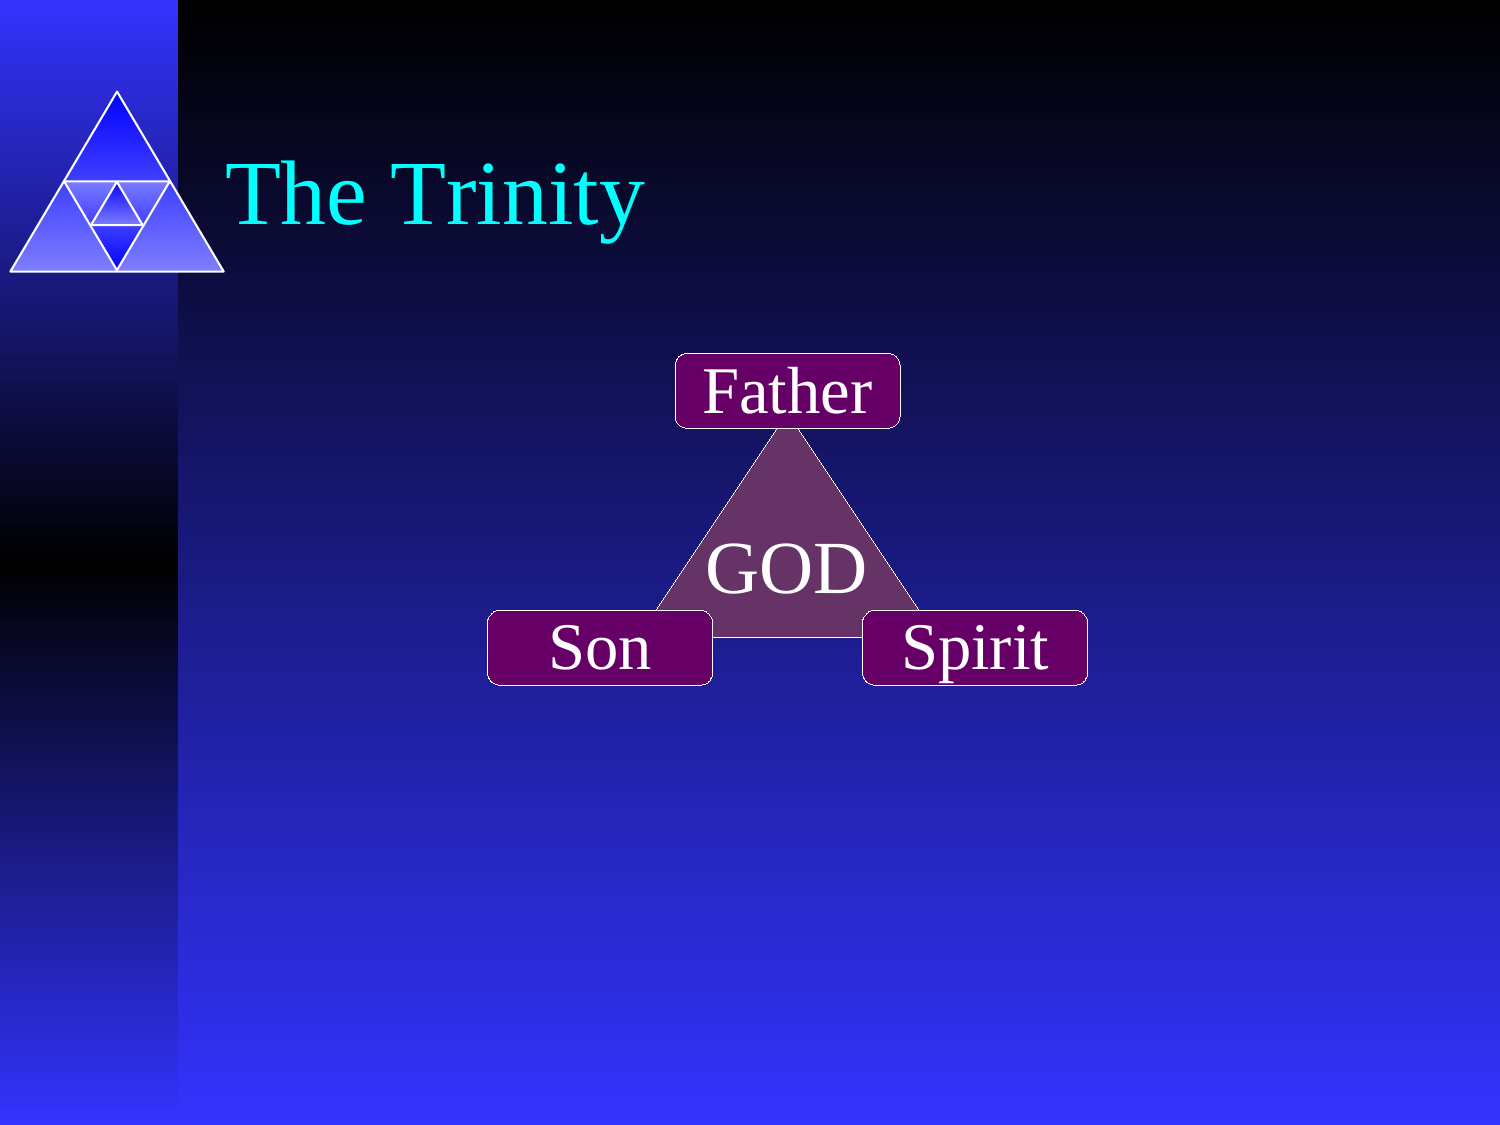

# The Trinity
Father
GOD
Son
Spirit